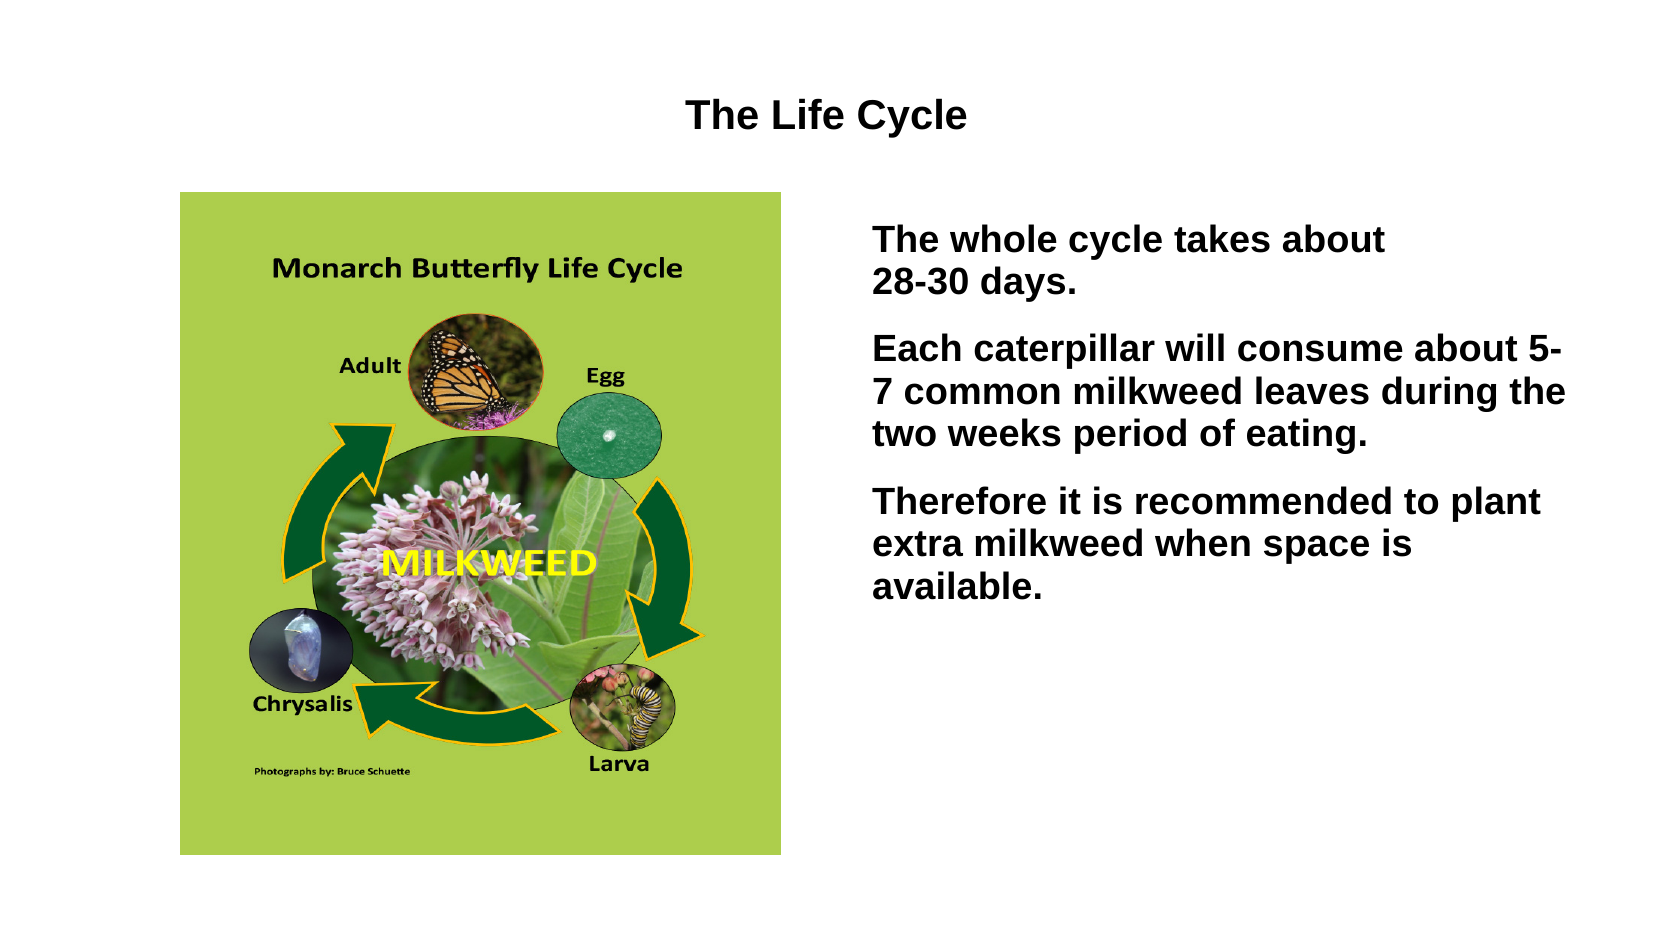

# The Life Cycle
The whole cycle takes about
28-30 days.
Each caterpillar will consume about 5-7 common milkweed leaves during the two weeks period of eating.
Therefore it is recommended to plant extra milkweed when space is available.